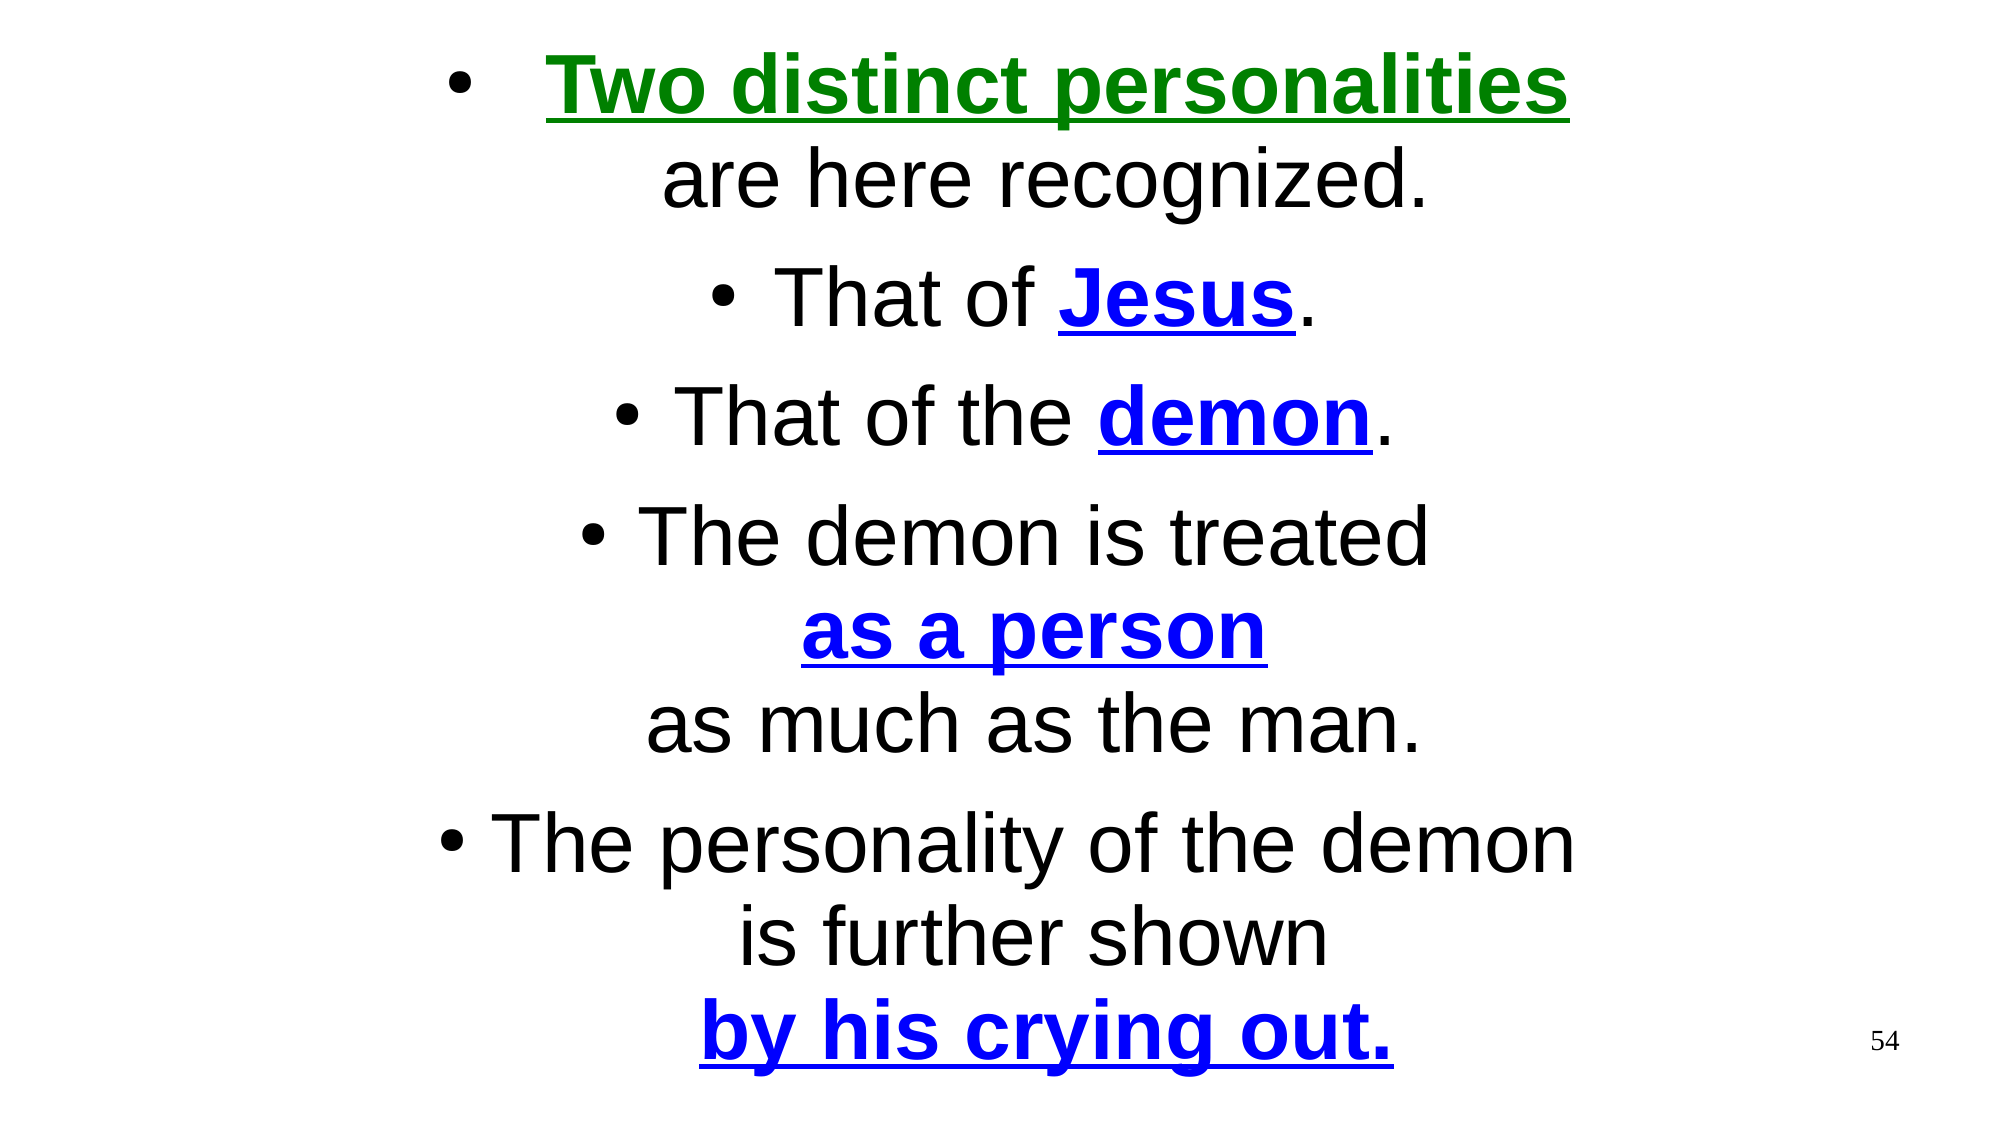

# Two distinct personalities are here recognized.
That of Jesus.
That of the demon.
The demon is treated
as a person
as much as the man.
The personality of the demon
is further shown
by his crying out.
54